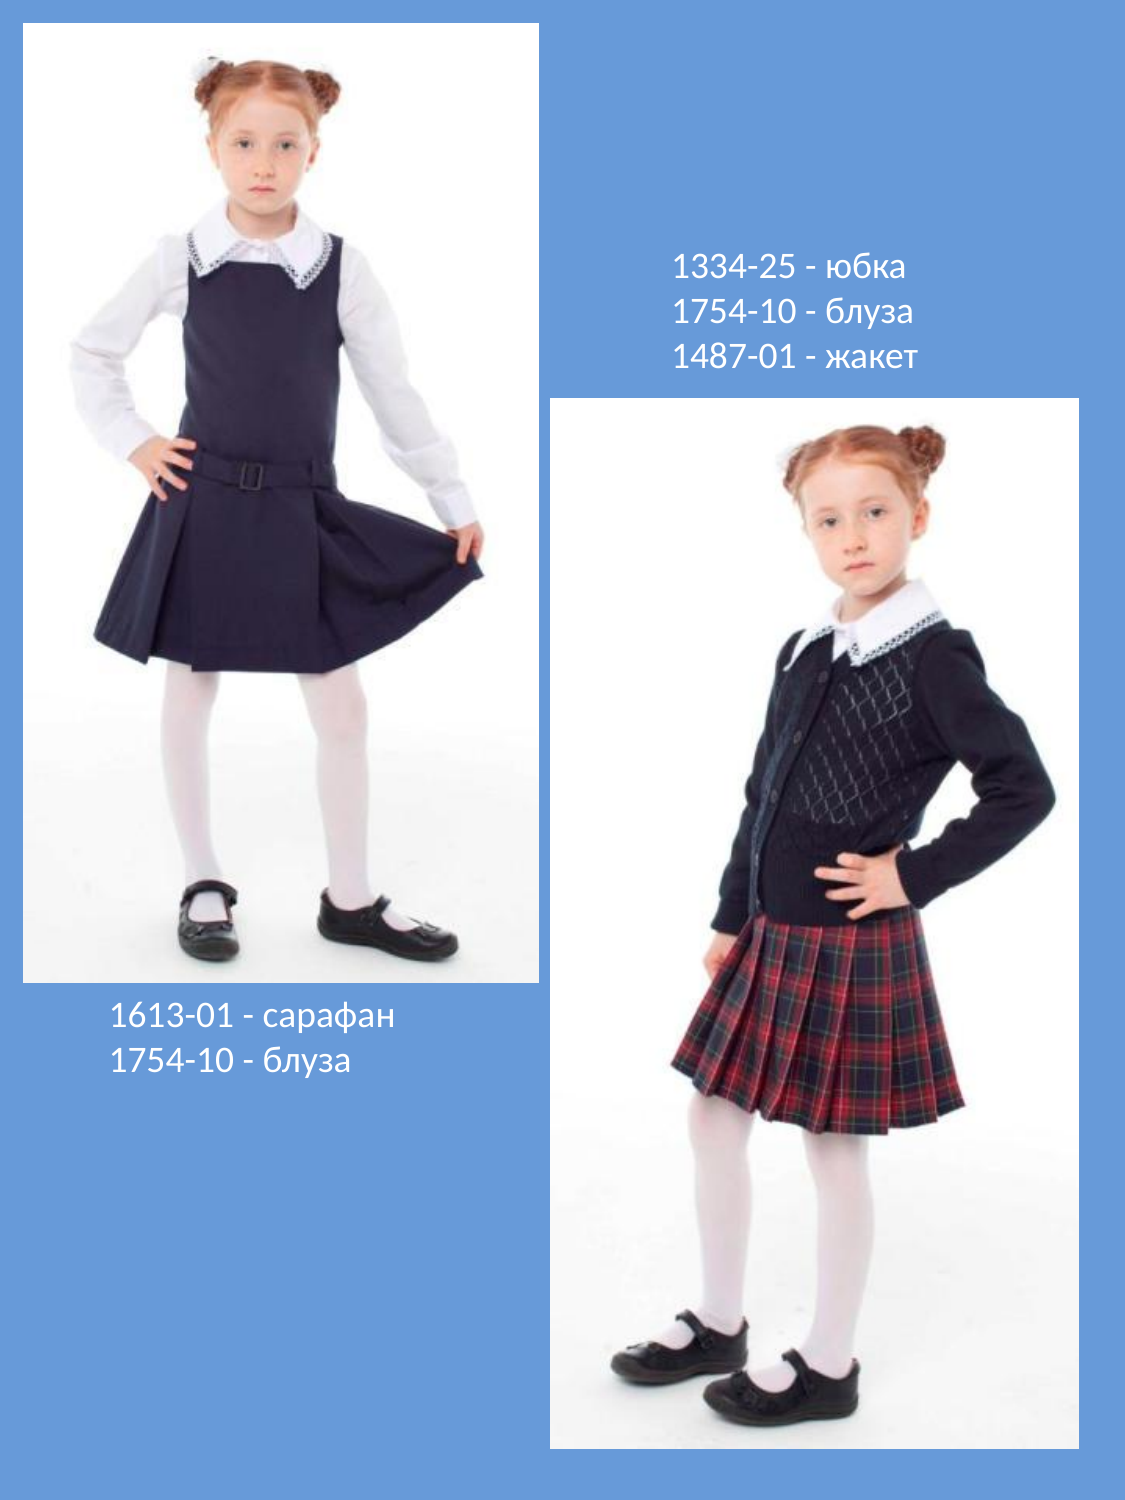

1334-25 - юбка
1754-10 - блуза
1487-01 - жакет
1613-01 - сарафан
1754-10 - блуза